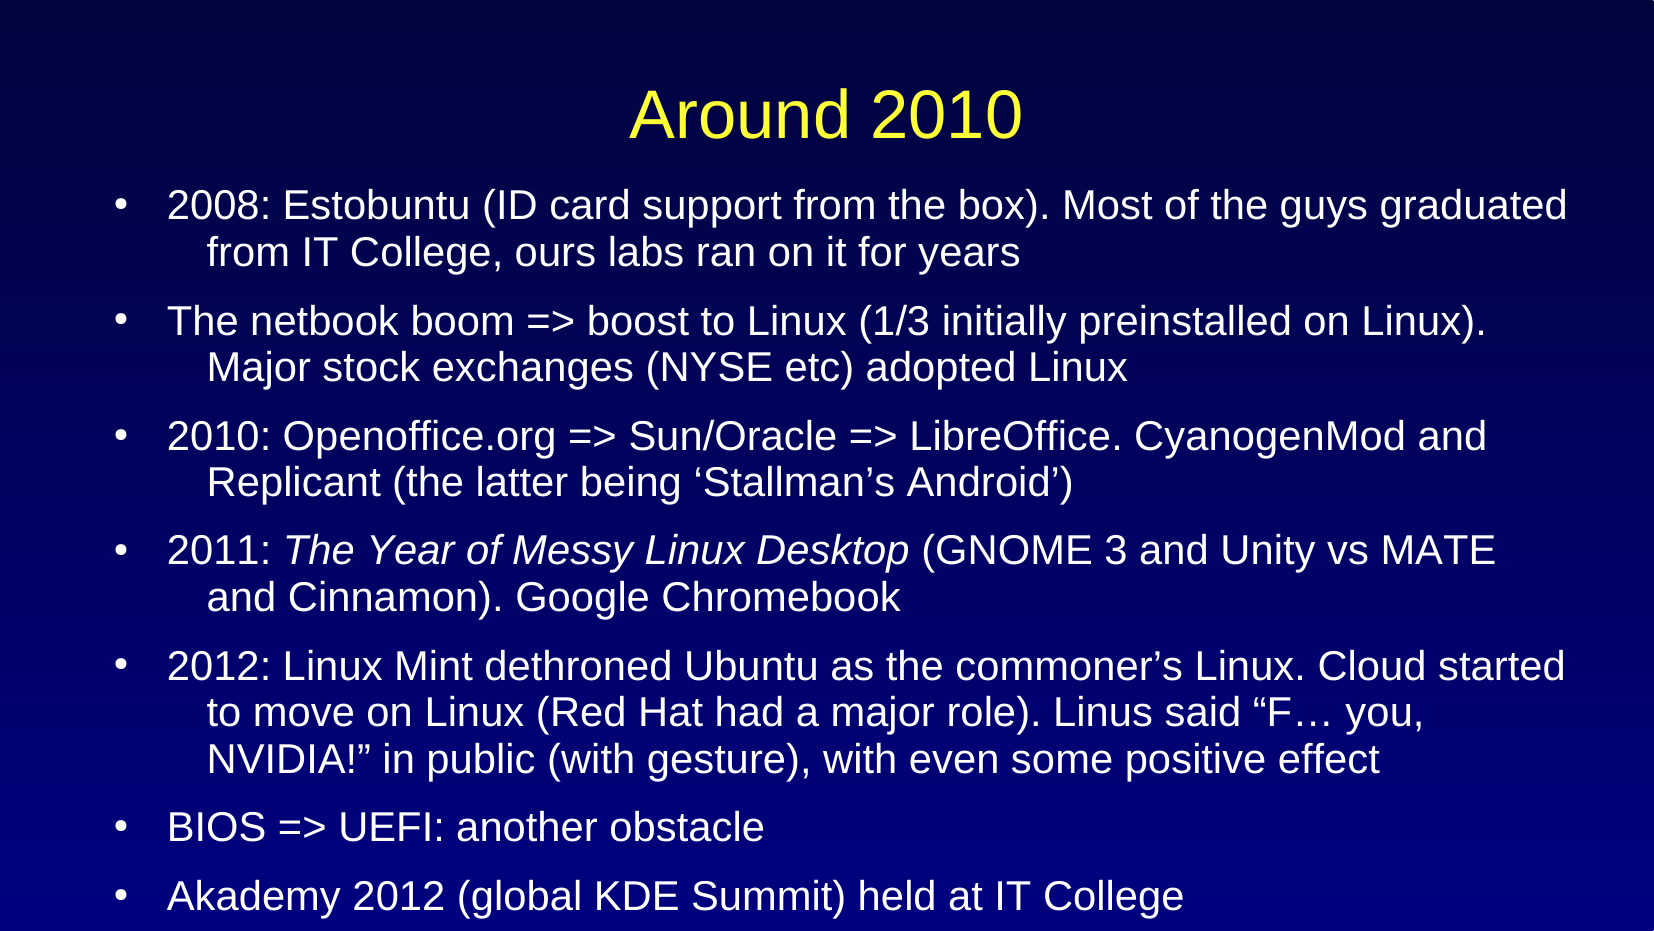

# Around 2010
2008: Estobuntu (ID card support from the box). Most of the guys graduated from IT College, ours labs ran on it for years
The netbook boom => boost to Linux (1/3 initially preinstalled on Linux). Major stock exchanges (NYSE etc) adopted Linux
2010: Openoffice.org => Sun/Oracle => LibreOffice. CyanogenMod and Replicant (the latter being ‘Stallman’s Android’)
2011: The Year of Messy Linux Desktop (GNOME 3 and Unity vs MATE and Cinnamon). Google Chromebook
2012: Linux Mint dethroned Ubuntu as the commoner’s Linux. Cloud started to move on Linux (Red Hat had a major role). Linus said “F… you, NVIDIA!” in public (with gesture), with even some positive effect
BIOS => UEFI: another obstacle
Akademy 2012 (global KDE Summit) held at IT College